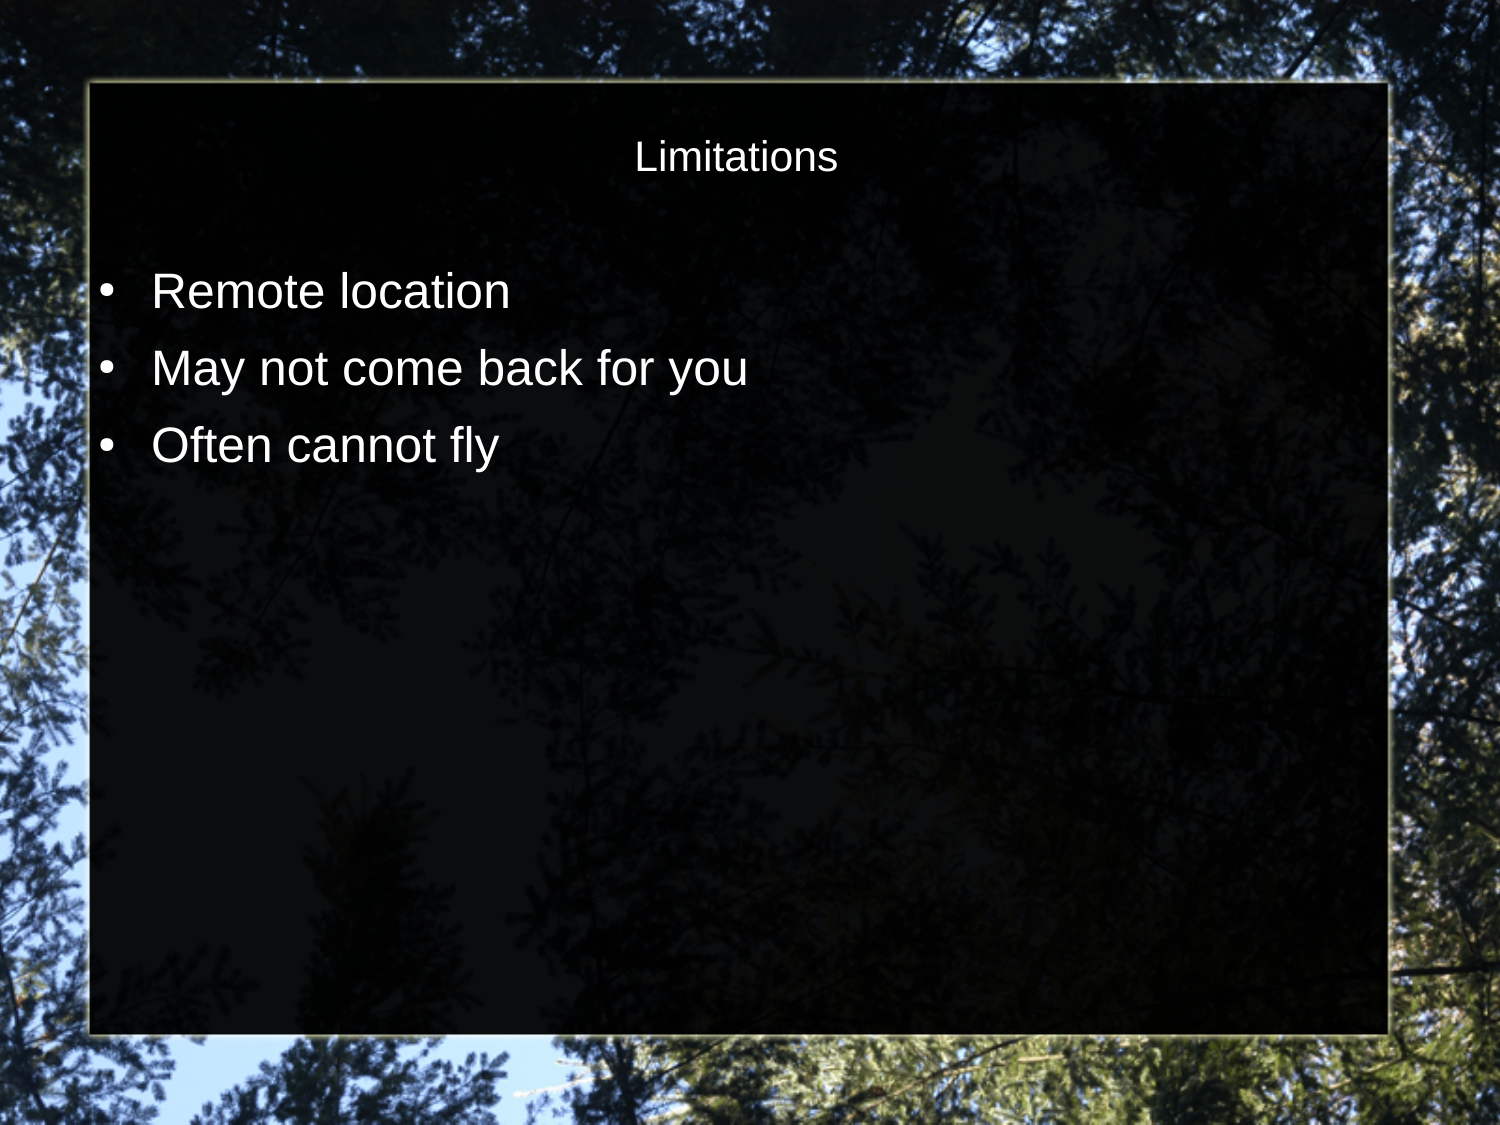

# Limitations
Remote location
May not come back for you
Often cannot fly